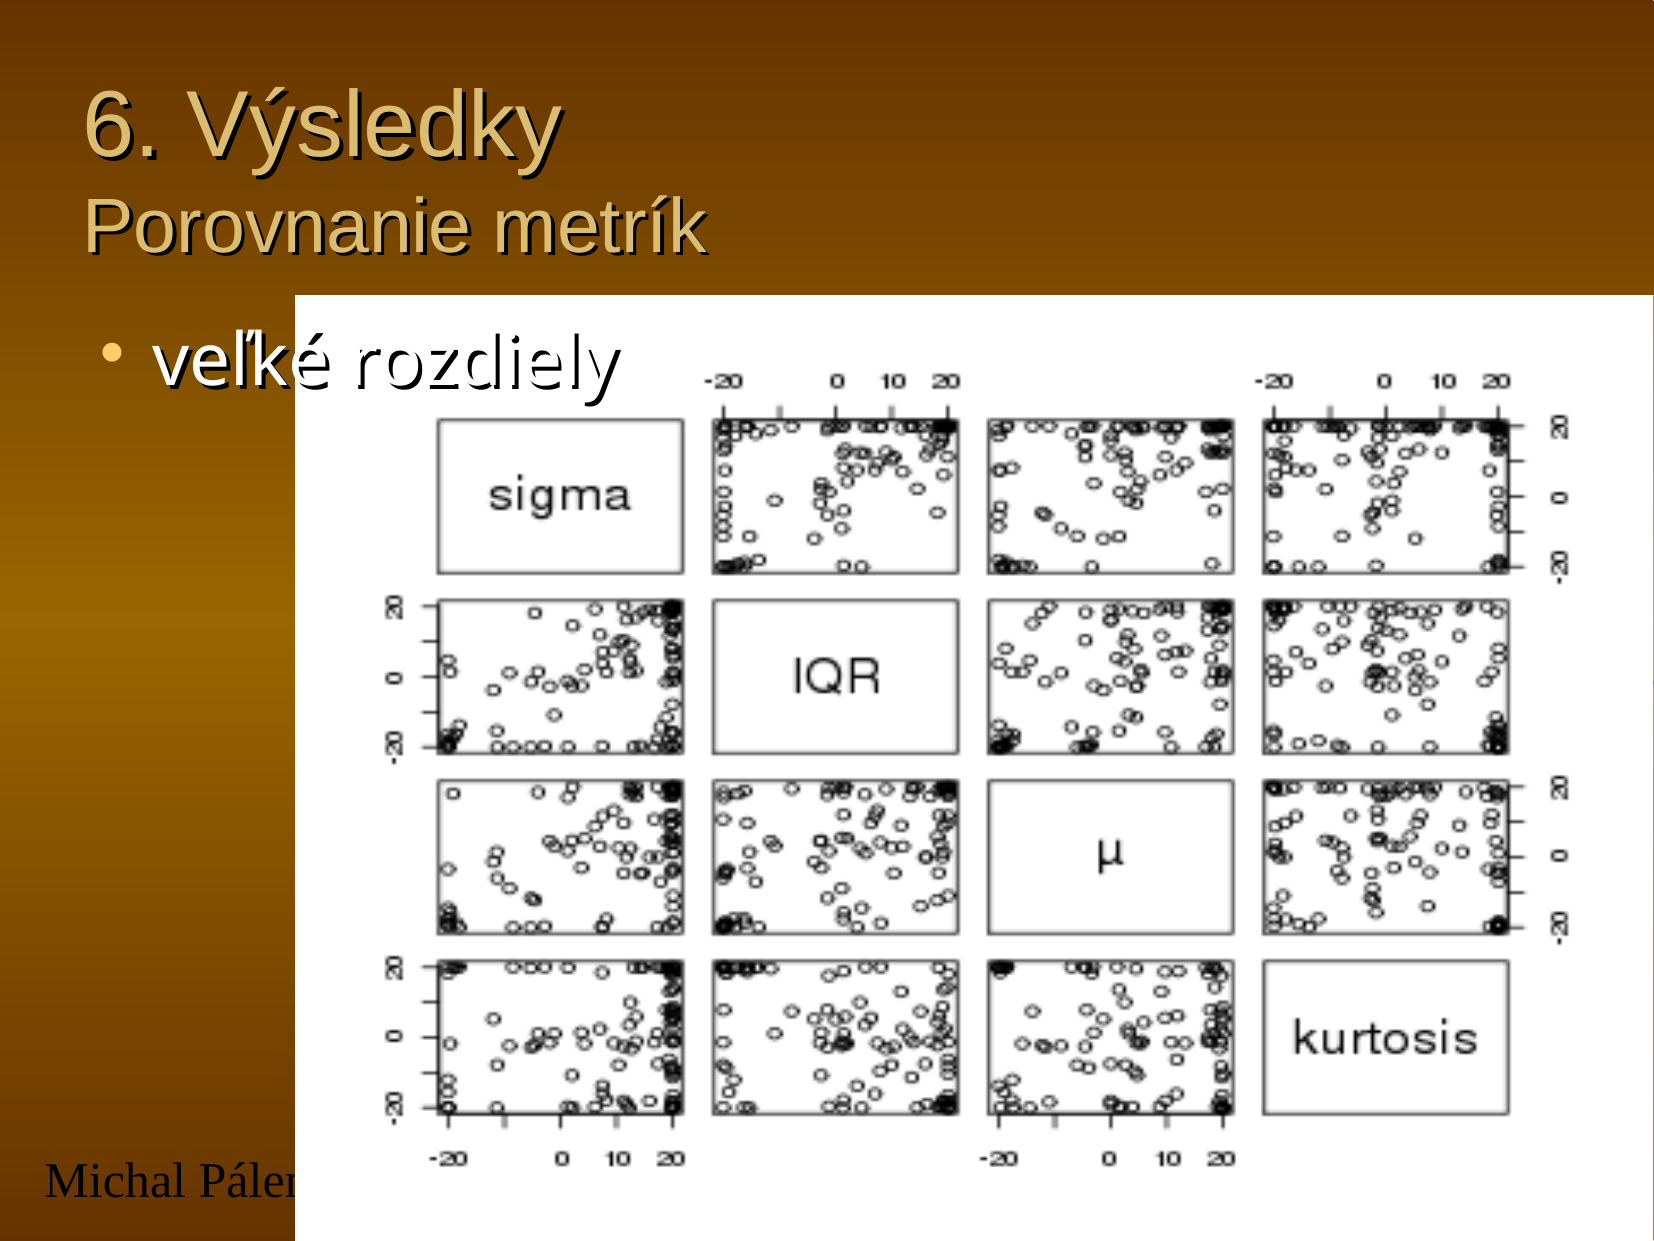

# 6. Výsledky Porovnanie metrík
veľké rozdiely